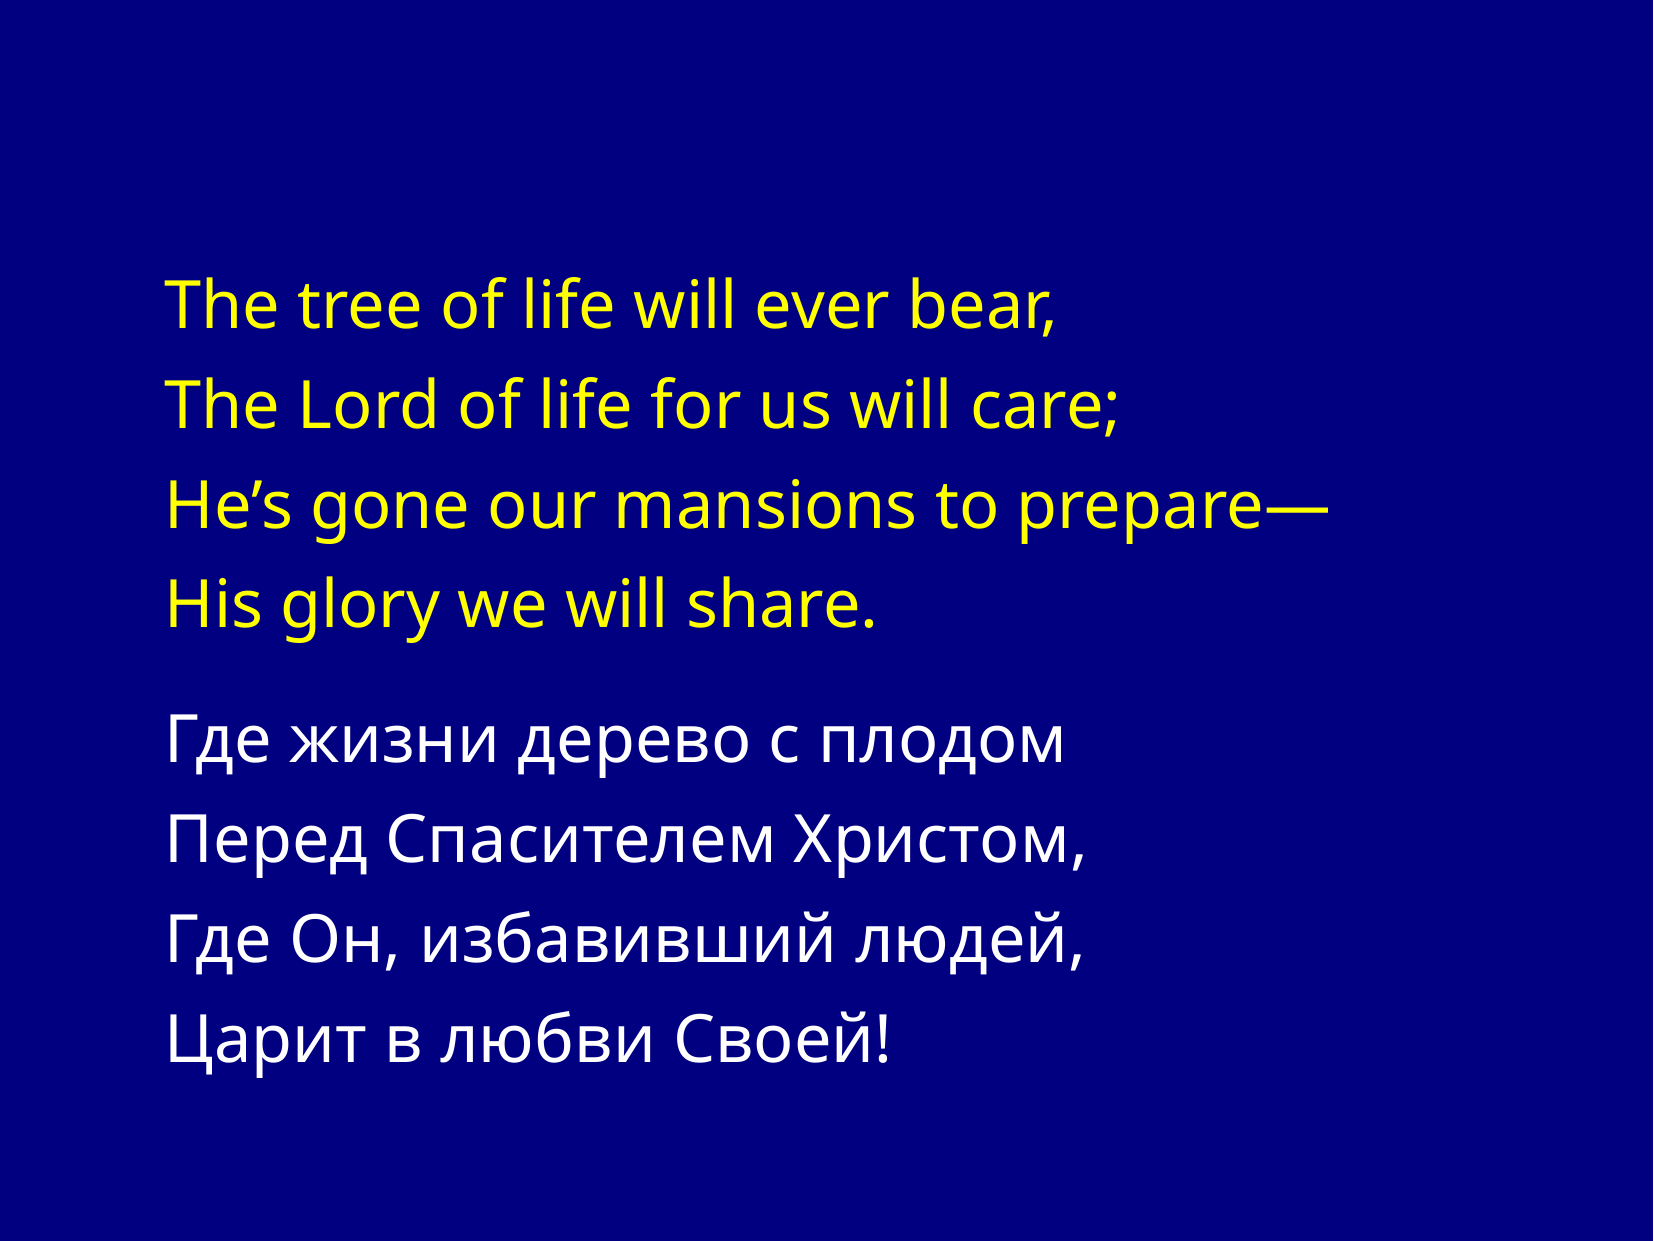

The tree of life will ever bear,
	The Lord of life for us will care;
	He’s gone our mansions to prepare—
	His glory we will share.
	Где жизни дерево с плодом
	Перед Спасителем Христом,
	Где Он, избавивший людей,
	Царит в любви Своей!